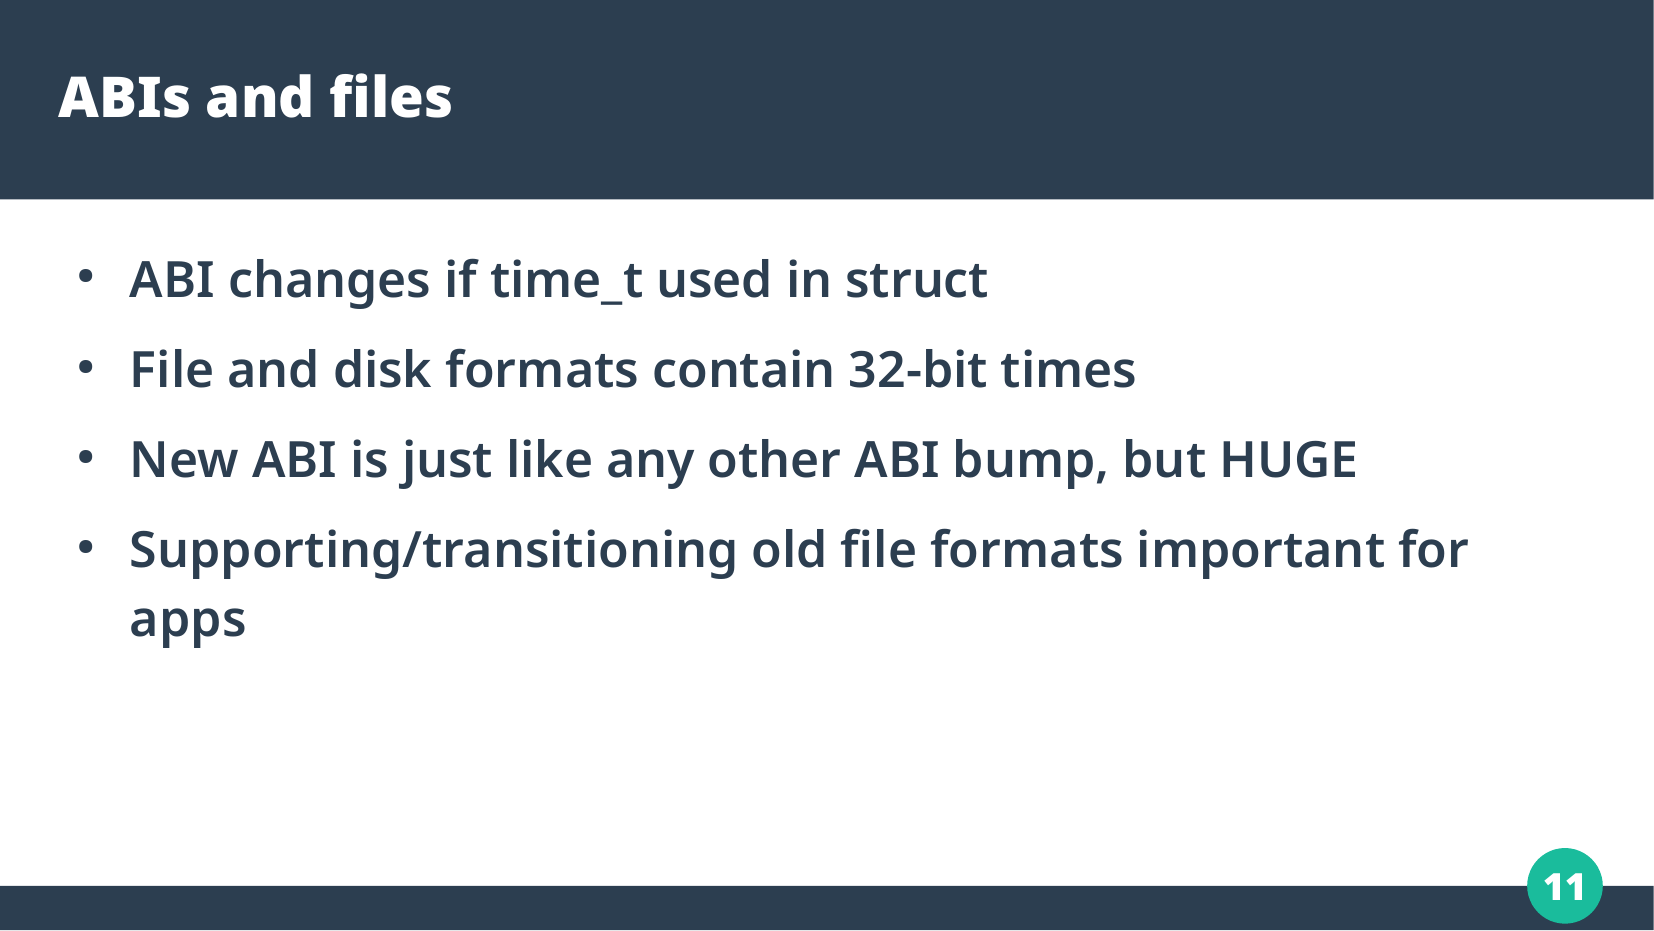

# ABIs and files
ABI changes if time_t used in struct
File and disk formats contain 32-bit times
New ABI is just like any other ABI bump, but HUGE
Supporting/transitioning old file formats important for apps